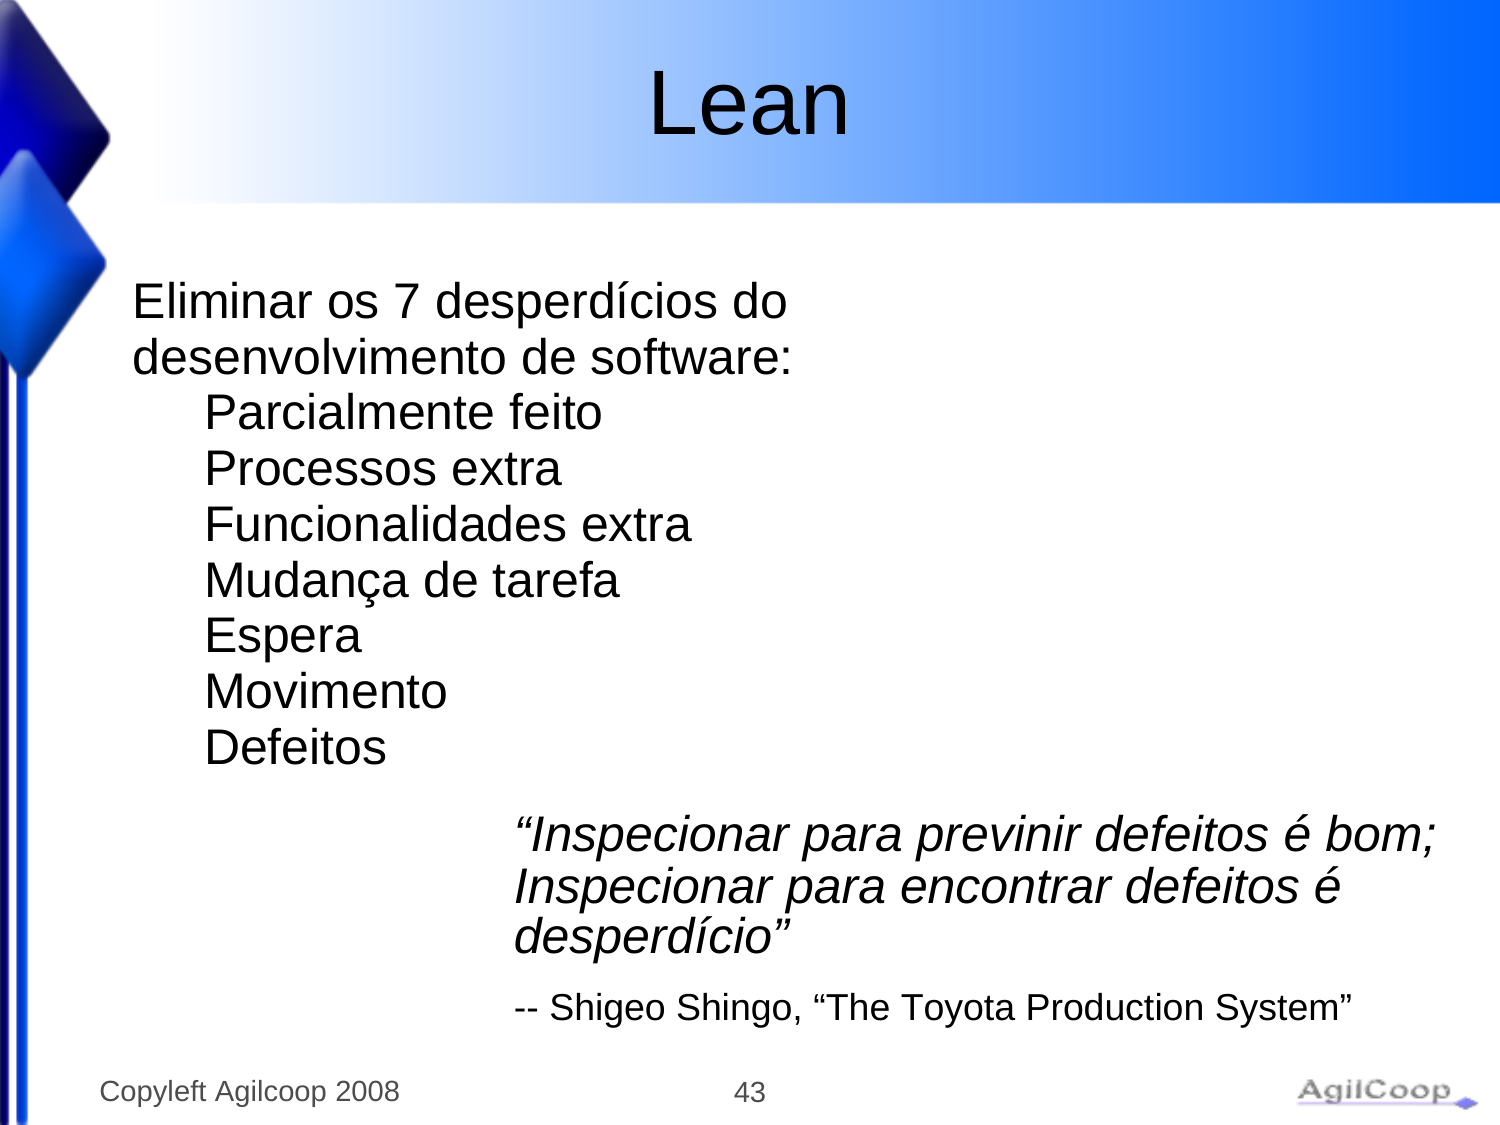

# Lean
Eliminar os 7 desperdícios do
desenvolvimento de software:
 Parcialmente feito
 Processos extra
 Funcionalidades extra
 Mudança de tarefa
 Espera
 Movimento
 Defeitos
	“Inspecionar para previnir defeitos é bom;
Inspecionar para encontrar defeitos é desperdício”
	-- Shigeo Shingo, “The Toyota Production System”
43